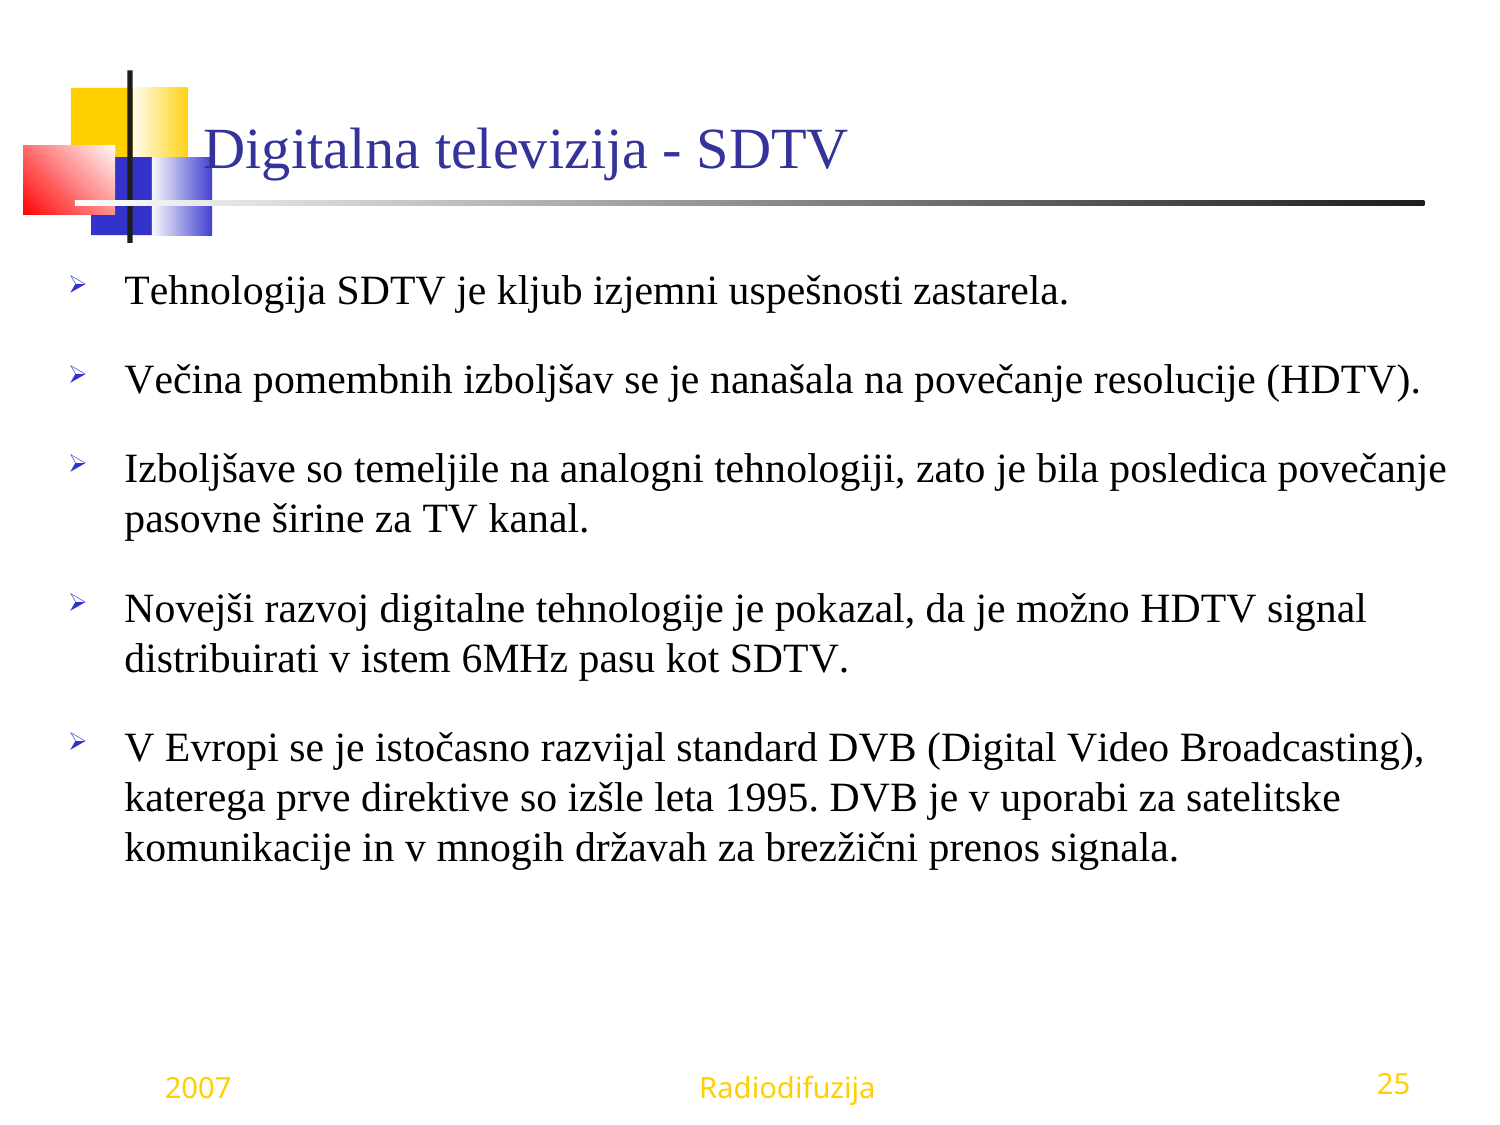

# Digitalna televizija - SDTV
Tehnologija SDTV je kljub izjemni uspešnosti zastarela.
Večina pomembnih izboljšav se je nanašala na povečanje resolucije (HDTV).
Izboljšave so temeljile na analogni tehnologiji, zato je bila posledica povečanje pasovne širine za TV kanal.
Novejši razvoj digitalne tehnologije je pokazal, da je možno HDTV signal distribuirati v istem 6MHz pasu kot SDTV.
V Evropi se je istočasno razvijal standard DVB (Digital Video Broadcasting), katerega prve direktive so izšle leta 1995. DVB je v uporabi za satelitske komunikacije in v mnogih državah za brezžični prenos signala.
2007
Radiodifuzija